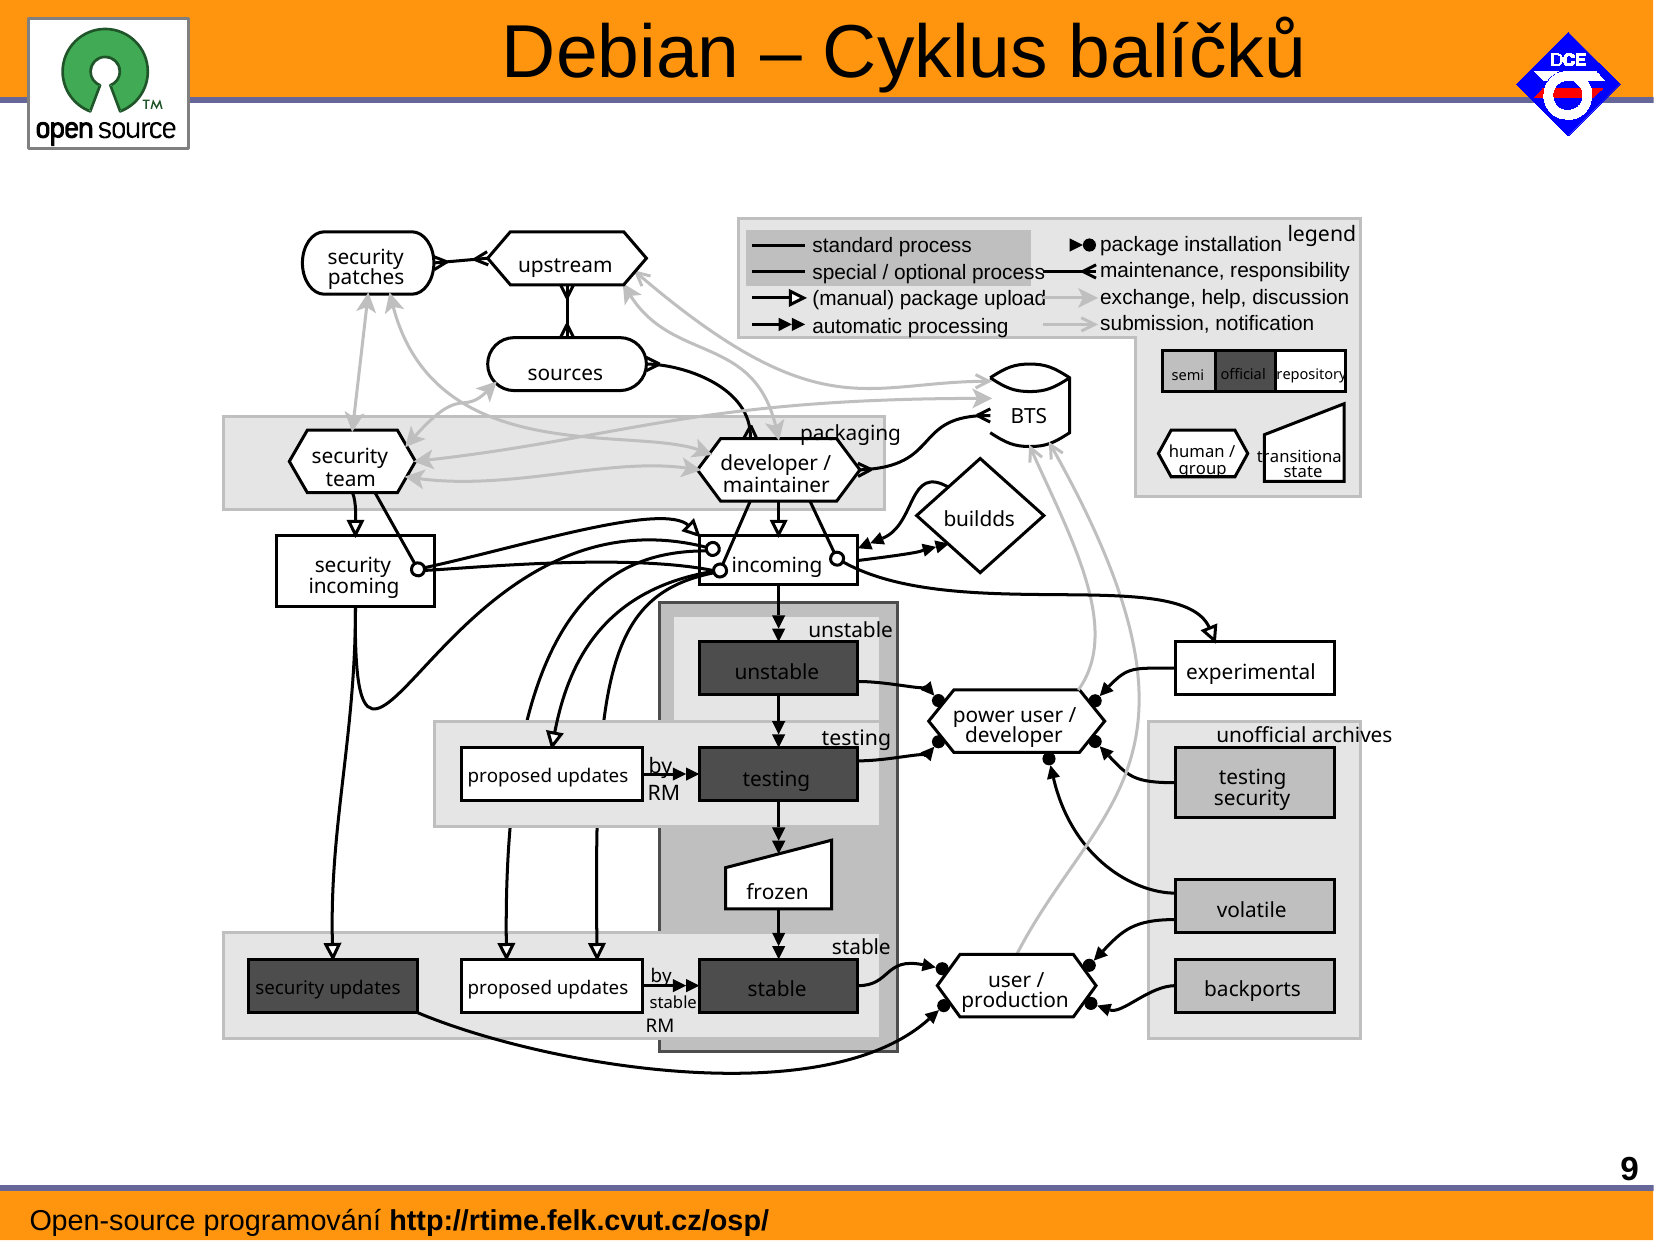

# Debian – Cyklus balíčků
legend
package installation
standard process
security
upstream
maintenance, responsibility
special / optional process
patches
exchange, help, discussion
(manual) package upload
submission, notification
automatic processing
sources
repository
official
semi
BTS
packaging
human /
security
transitional
developer /
group
state
team
maintainer
buildds
security
incoming
incoming
unstable
unstable
experimental
power user /
unofficial archives
developer
testing
by
testing
proposed updates
testing
RM
security
frozen
volatile
stable
by
user /
security updates
proposed updates
stable
backports
production
stable
RM